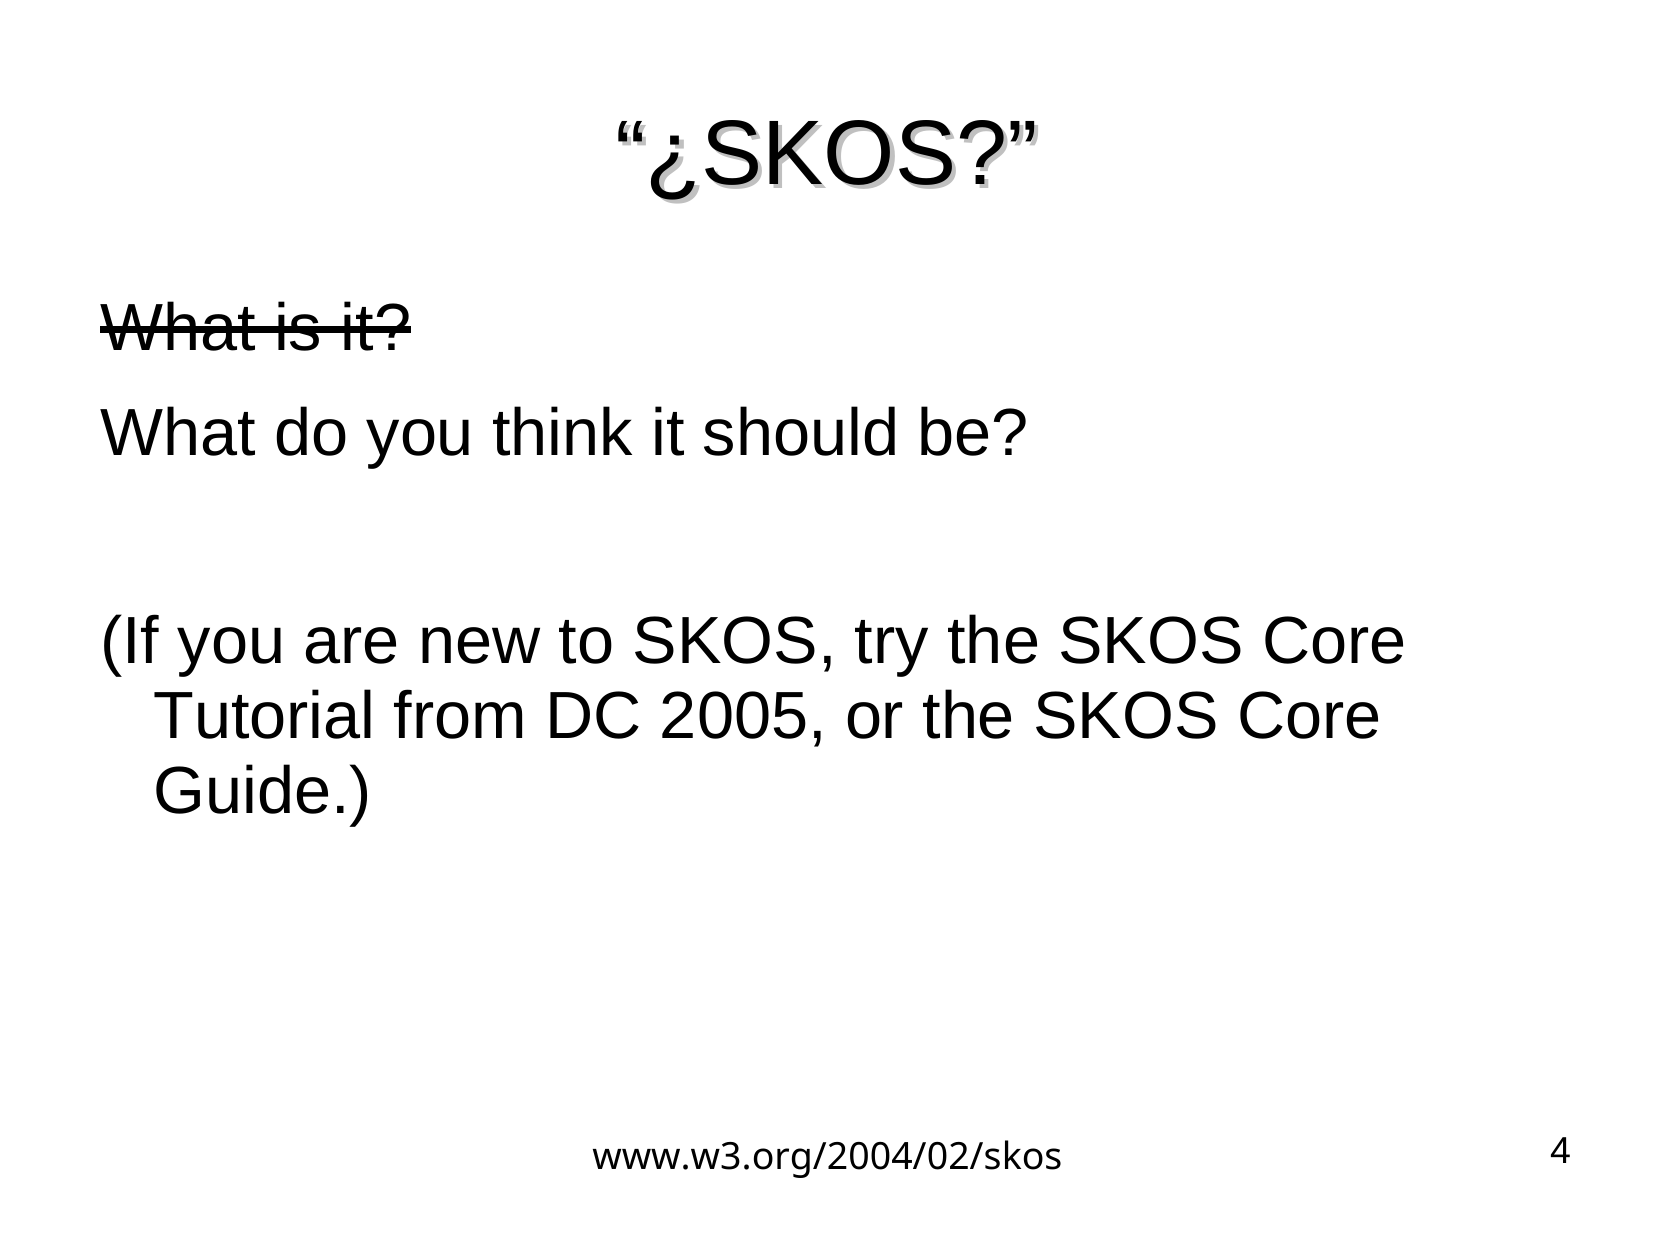

# “¿SKOS?”
What is it?
What do you think it should be?
(If you are new to SKOS, try the SKOS Core Tutorial from DC 2005, or the SKOS Core Guide.)
www.w3.org/2004/02/skos
4